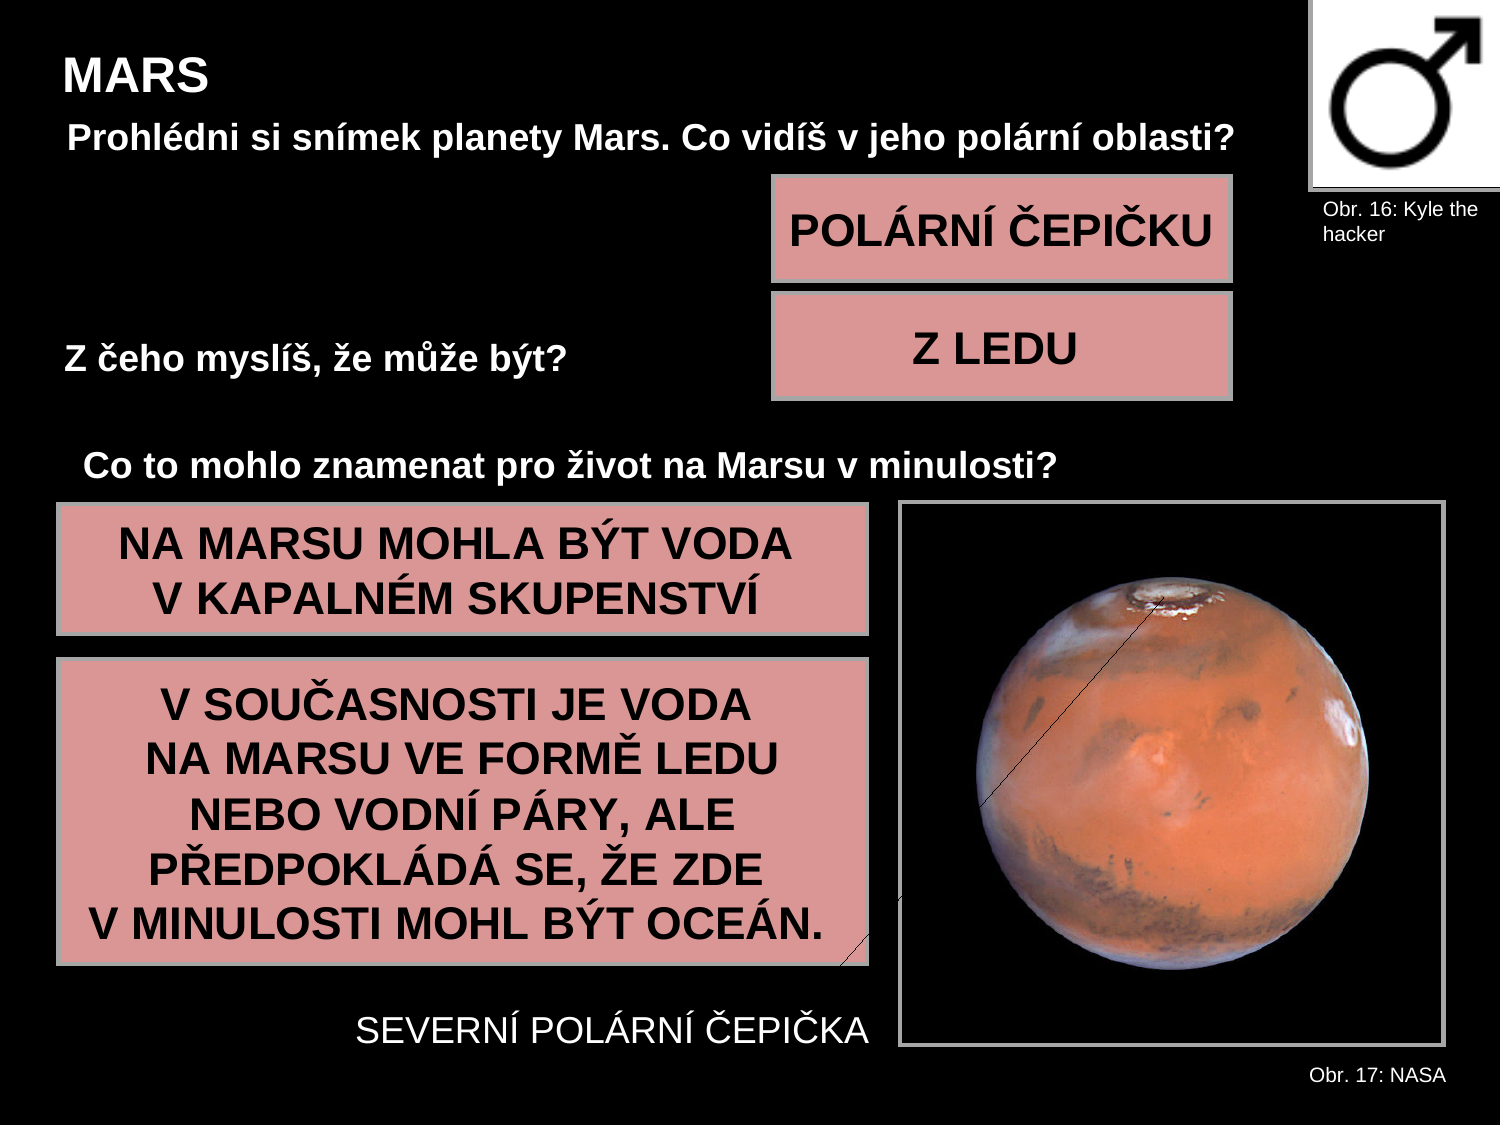

MARS
Prohlédni si snímek planety Mars. Co vidíš v jeho polární oblasti?
POLÁRNÍ ČEPIČKU
Obr. 16: Kyle the
hacker
Z čeho myslíš, že může být?
Z LEDU
Co to mohlo znamenat pro život na Marsu v minulosti?
NA MARSU MOHLA BÝT VODA
V KAPALNÉM SKUPENSTVÍ
V SOUČASNOSTI JE VODA
NA MARSU VE FORMĚ LEDU NEBO VODNÍ PÁRY, ALE PŘEDPOKLÁDÁ SE, ŽE ZDE
V MINULOSTI MOHL BÝT OCEÁN.
SEVERNÍ POLÁRNÍ ČEPIČKA
Obr. 17: NASA